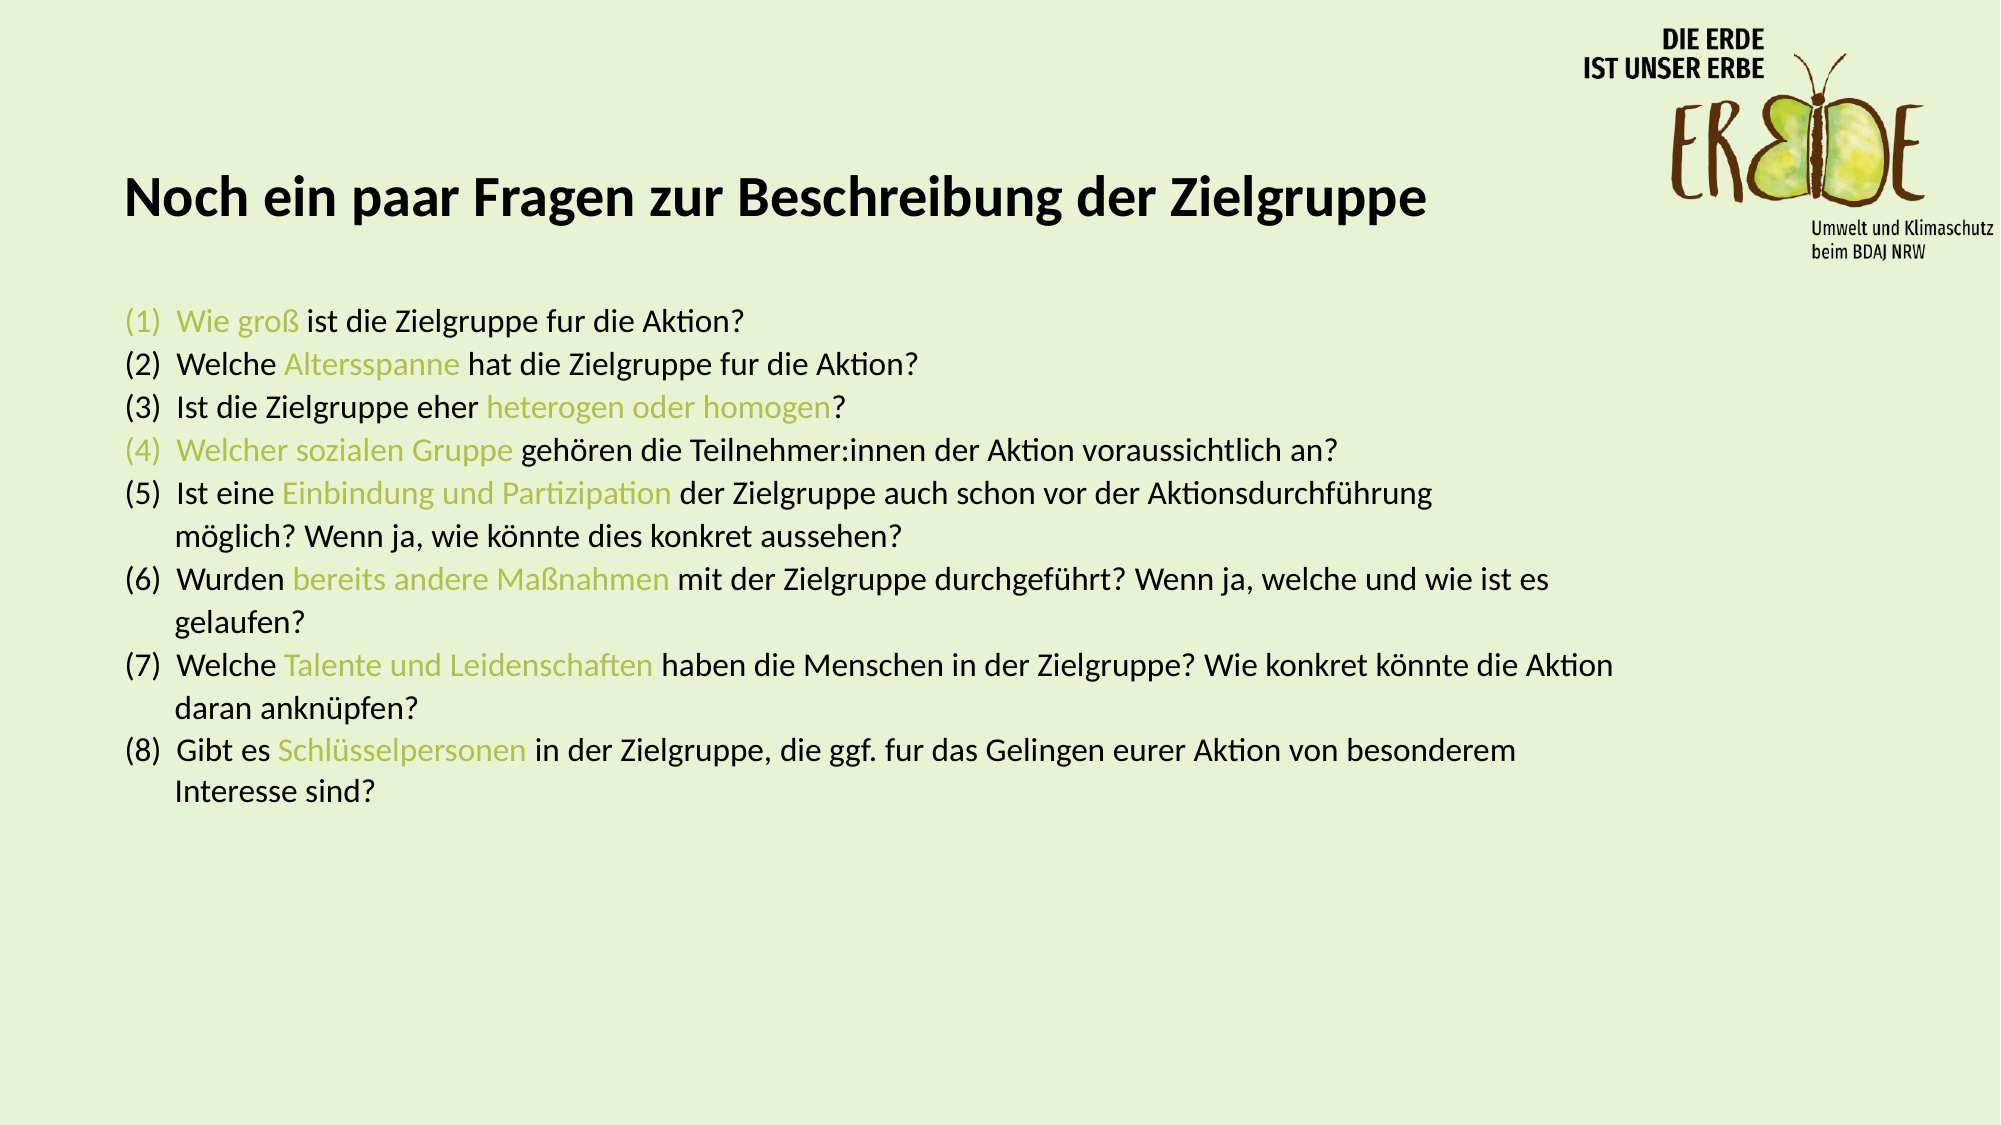

Noch ein paar Fragen zur Beschreibung der Zielgruppe
(1) Wie groß ist die Zielgruppe fur die Aktion?
(2) Welche Altersspanne hat die Zielgruppe fur die Aktion?
(3) Ist die Zielgruppe eher heterogen oder homogen?
(4) Welcher sozialen Gruppe gehören die Teilnehmer:innen der Aktion voraussichtlich an?
(5) Ist eine Einbindung und Partizipation der Zielgruppe auch schon vor der Aktionsdurchführung möglich? Wenn ja, wie könnte dies konkret aussehen?
(6) Wurden bereits andere Maßnahmen mit der Zielgruppe durchgeführt? Wenn ja, welche und wie ist es gelaufen?
(7) Welche Talente und Leidenschaften haben die Menschen in der Zielgruppe? Wie konkret könnte die Aktion daran anknüpfen?
(8) Gibt es Schlüsselpersonen in der Zielgruppe, die ggf. fur das Gelingen eurer Aktion von besonderem Interesse sind?